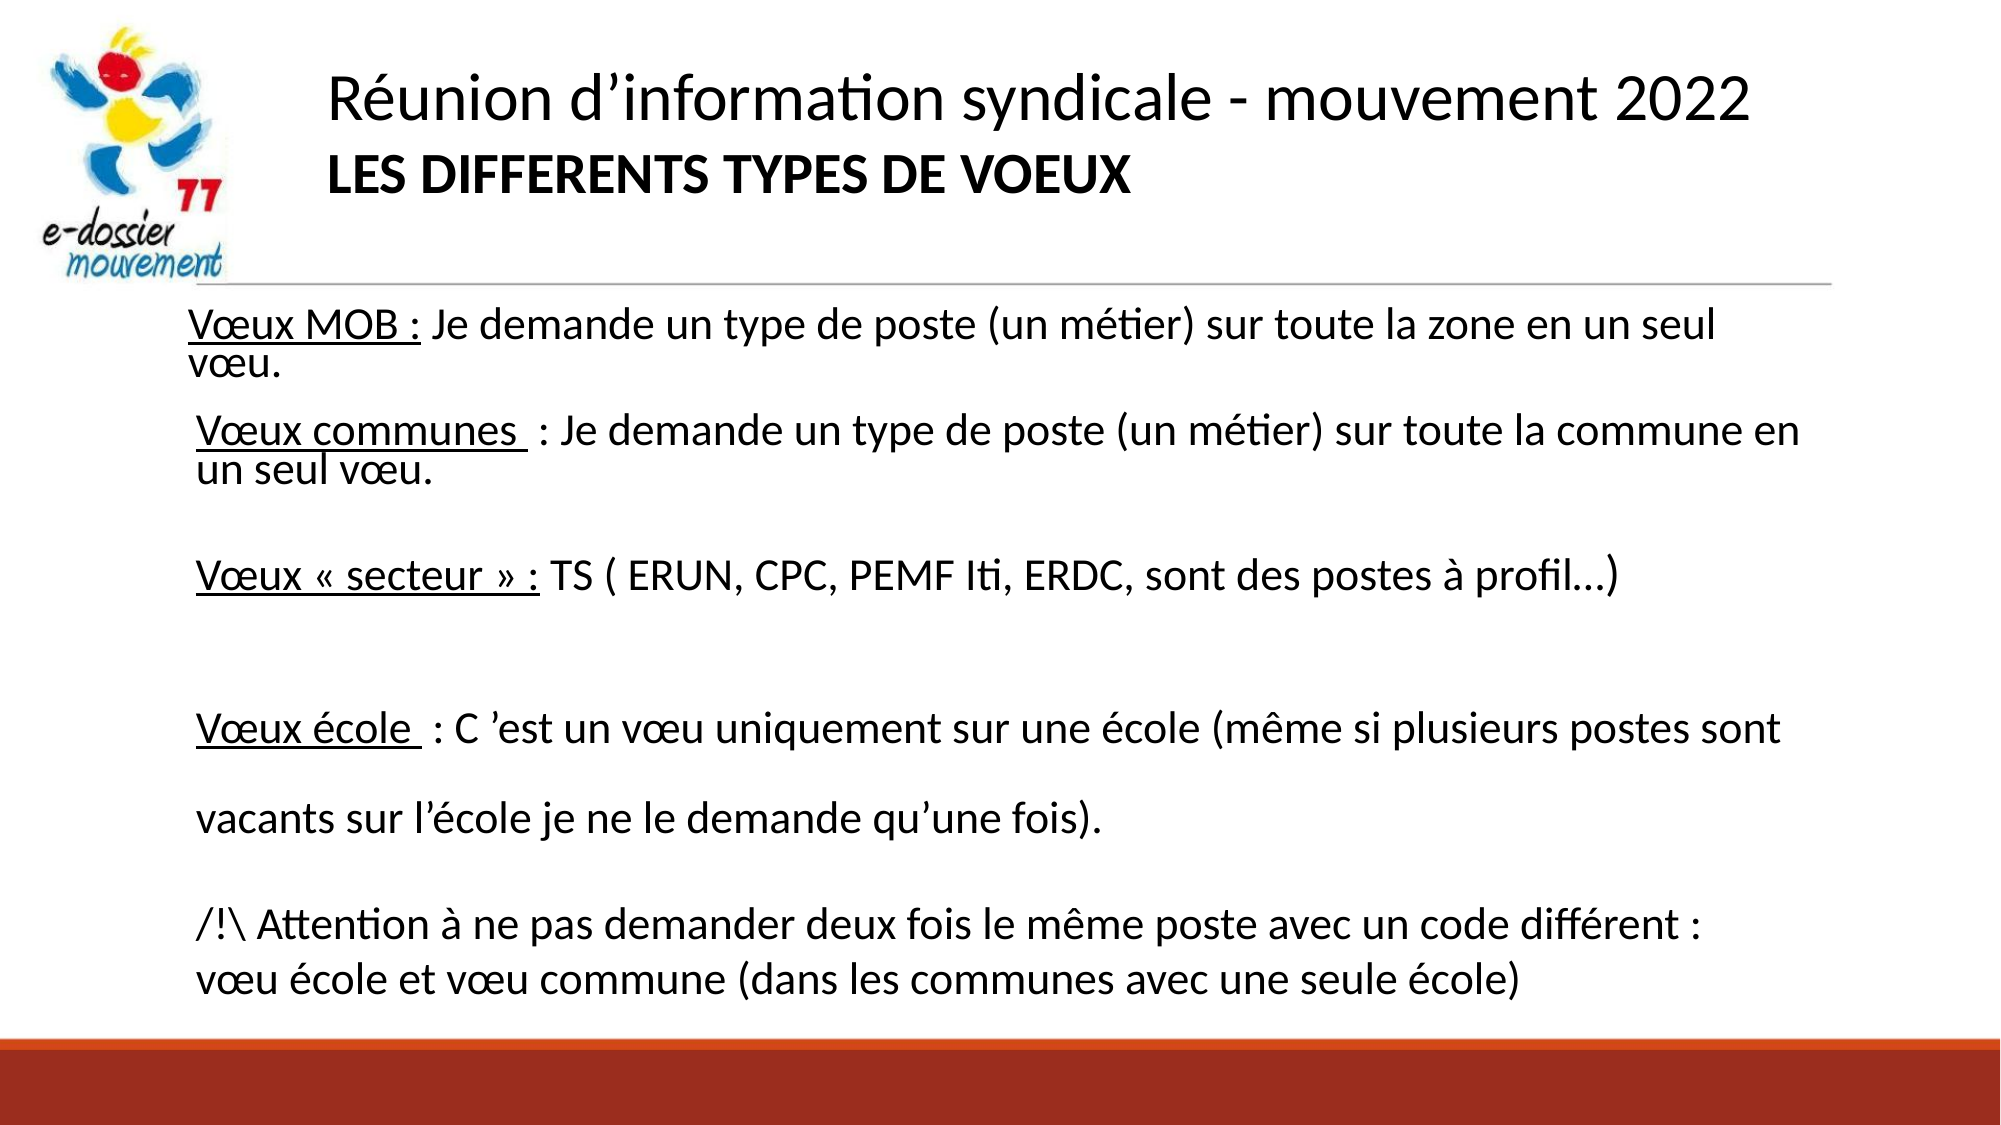

Réunion d’information syndicale - mouvement 2022
LES DIFFERENTS TYPES DE VOEUX
Vœux MOB : Je demande un type de poste (un métier) sur toute la zone en un seul
vœu.
Vœux communes : Je demande un type de poste (un métier) sur toute la commune en
un seul vœu.
Vœux « secteur » : TS ( ERUN, CPC, PEMF Iti, ERDC, sont des postes à profil…)
Vœux école : C ’est un vœu uniquement sur une école (même si plusieurs postes sont
vacants sur l’école je ne le demande qu’une fois).
/!\ Attention à ne pas demander deux fois le même poste avec un code différent : vœu école et vœu commune (dans les communes avec une seule école)